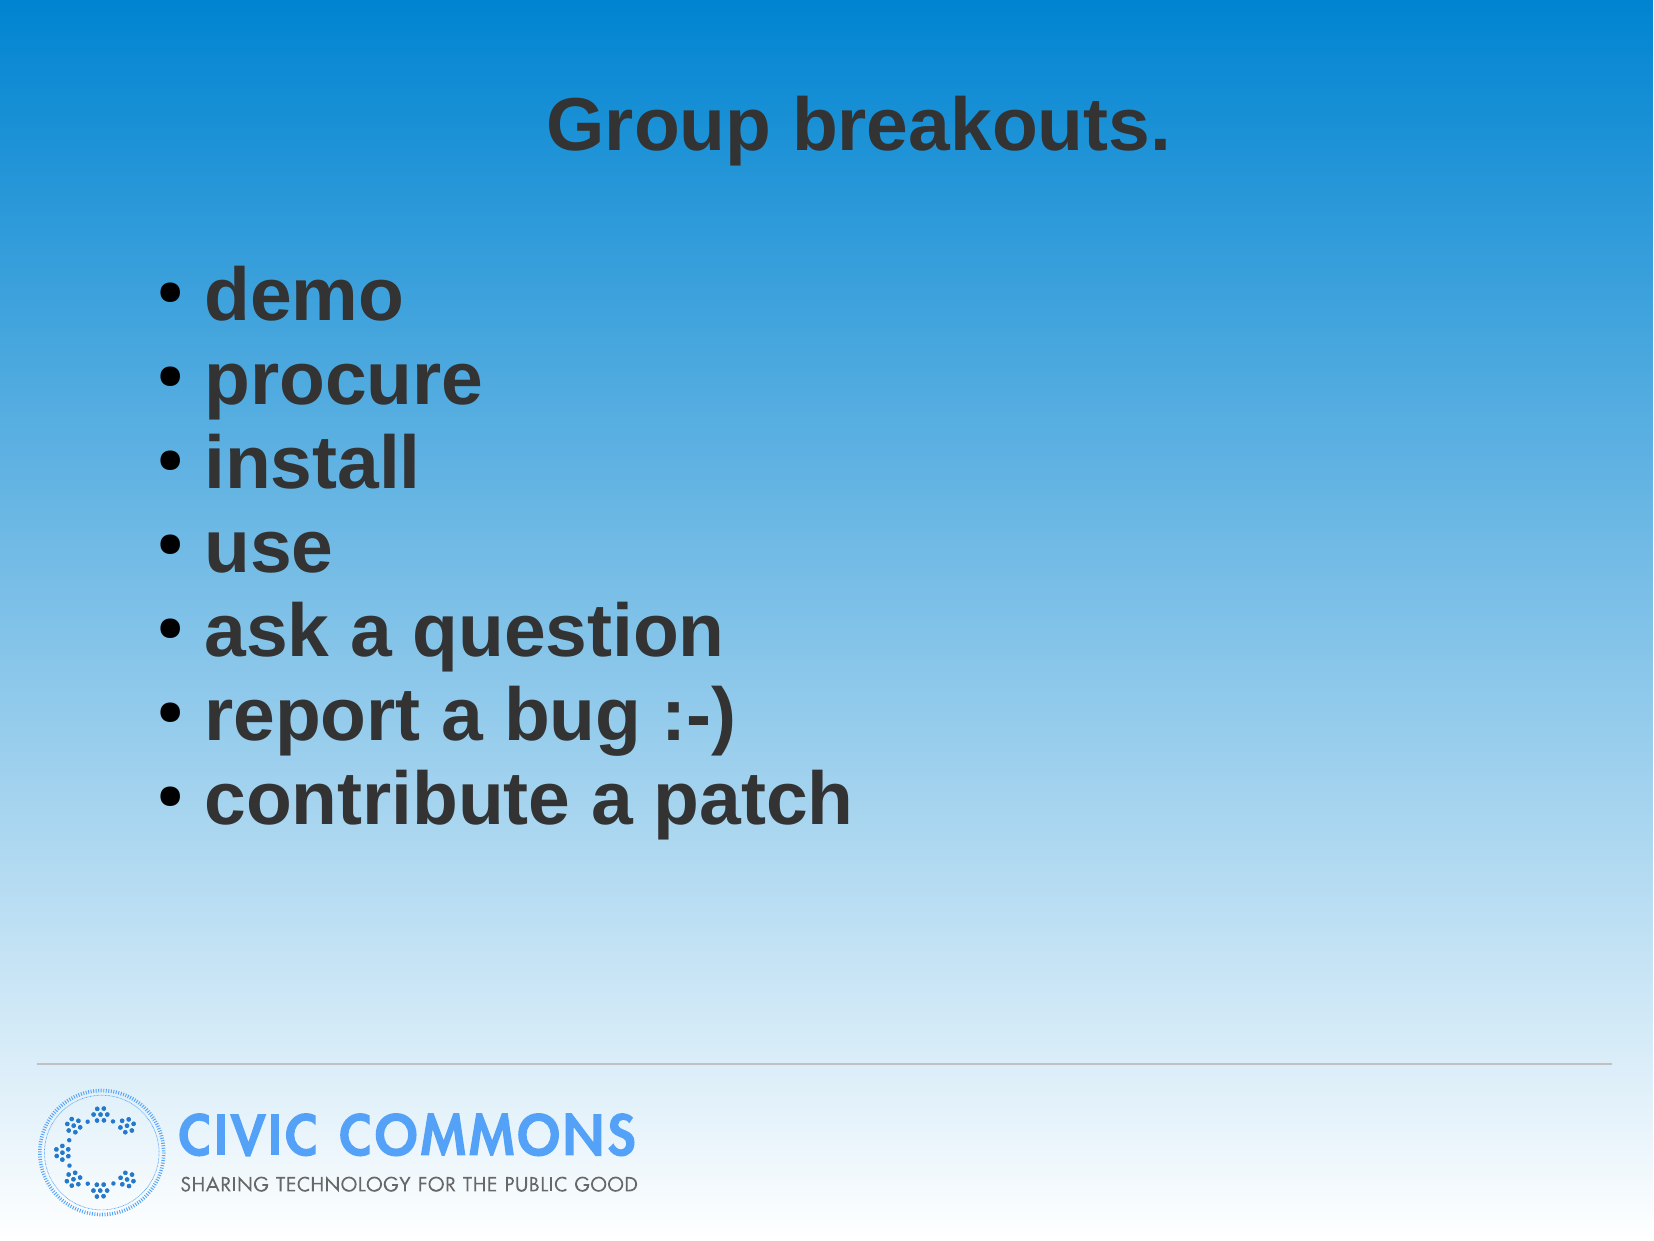

Group breakouts.
 demo
 procure
 install
 use
 ask a question
 report a bug :-)
 contribute a patch